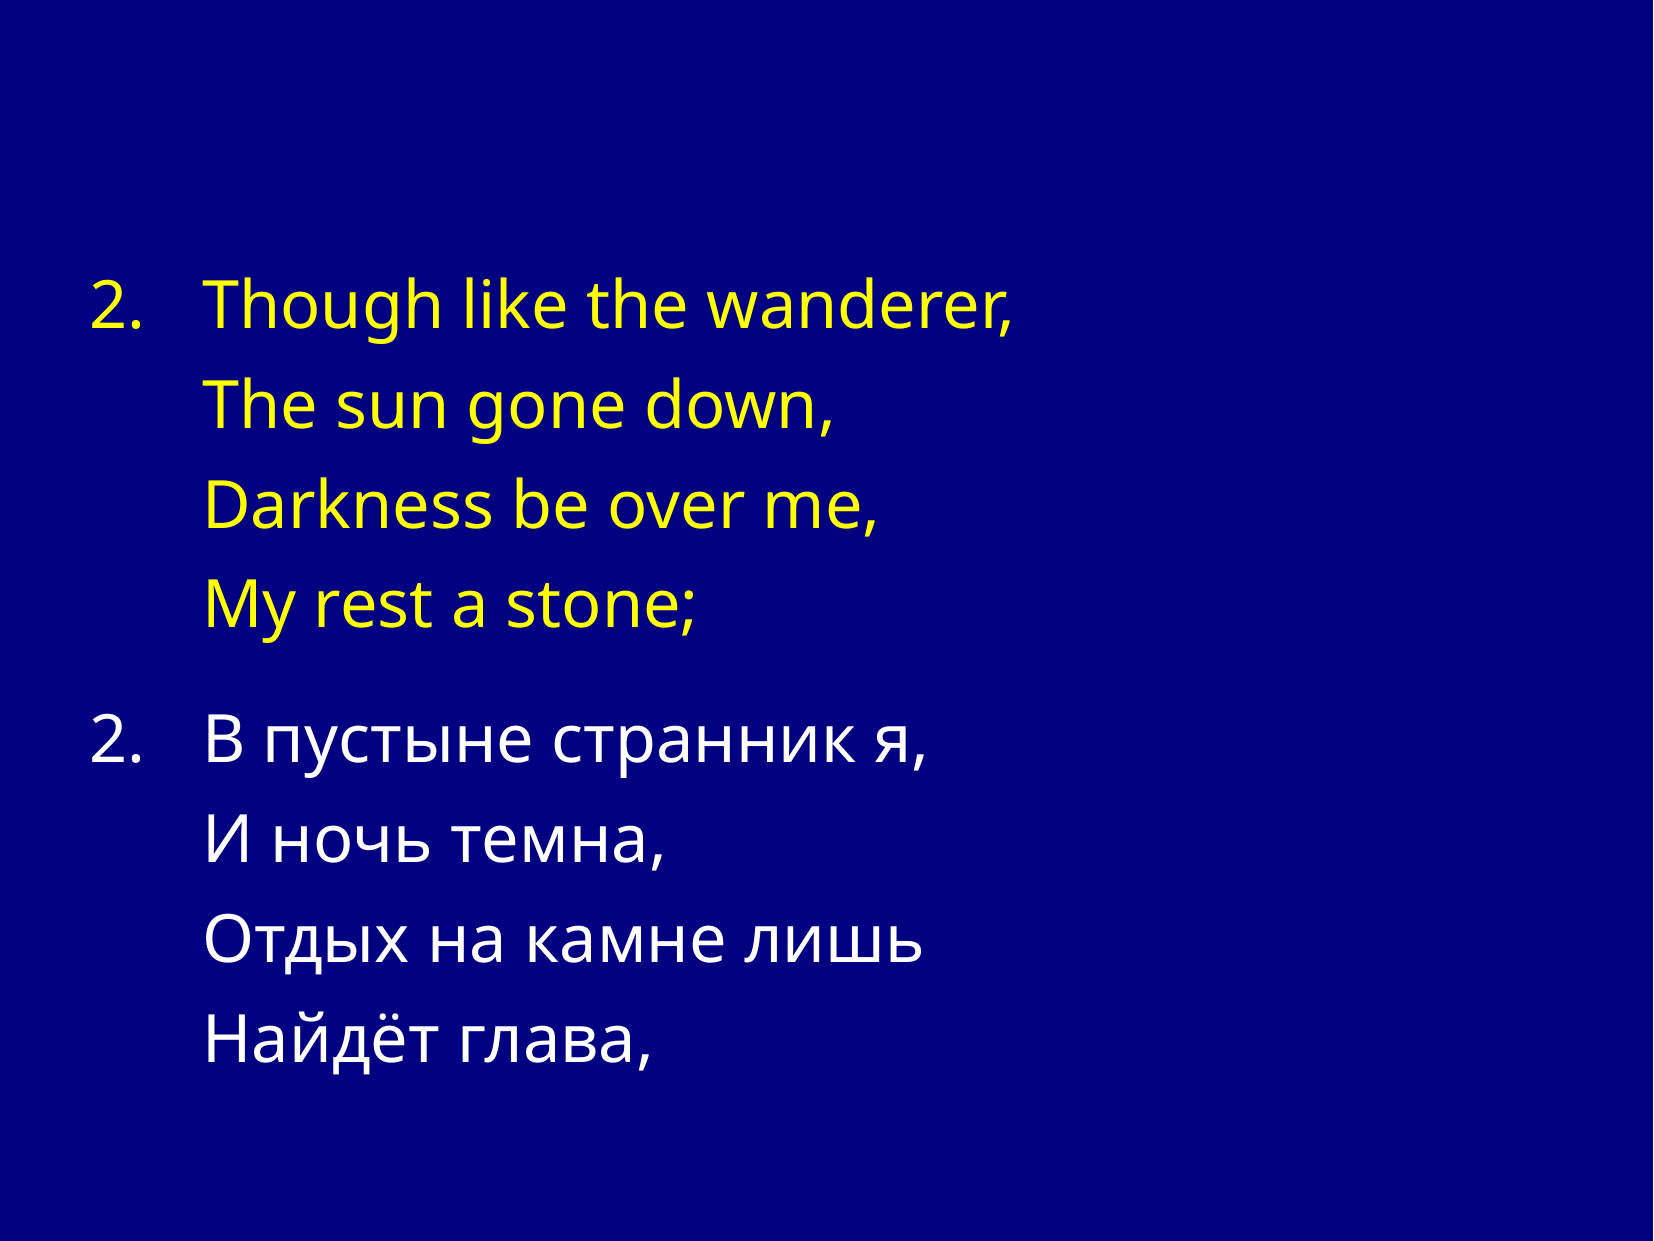

2.	Though like the wanderer,
	The sun gone down,
	Darkness be over me,
	My rest a stone;
2.	В пустыне странник я,
	И ночь темна,
	Отдых на камне лишь
	Найдёт глава,